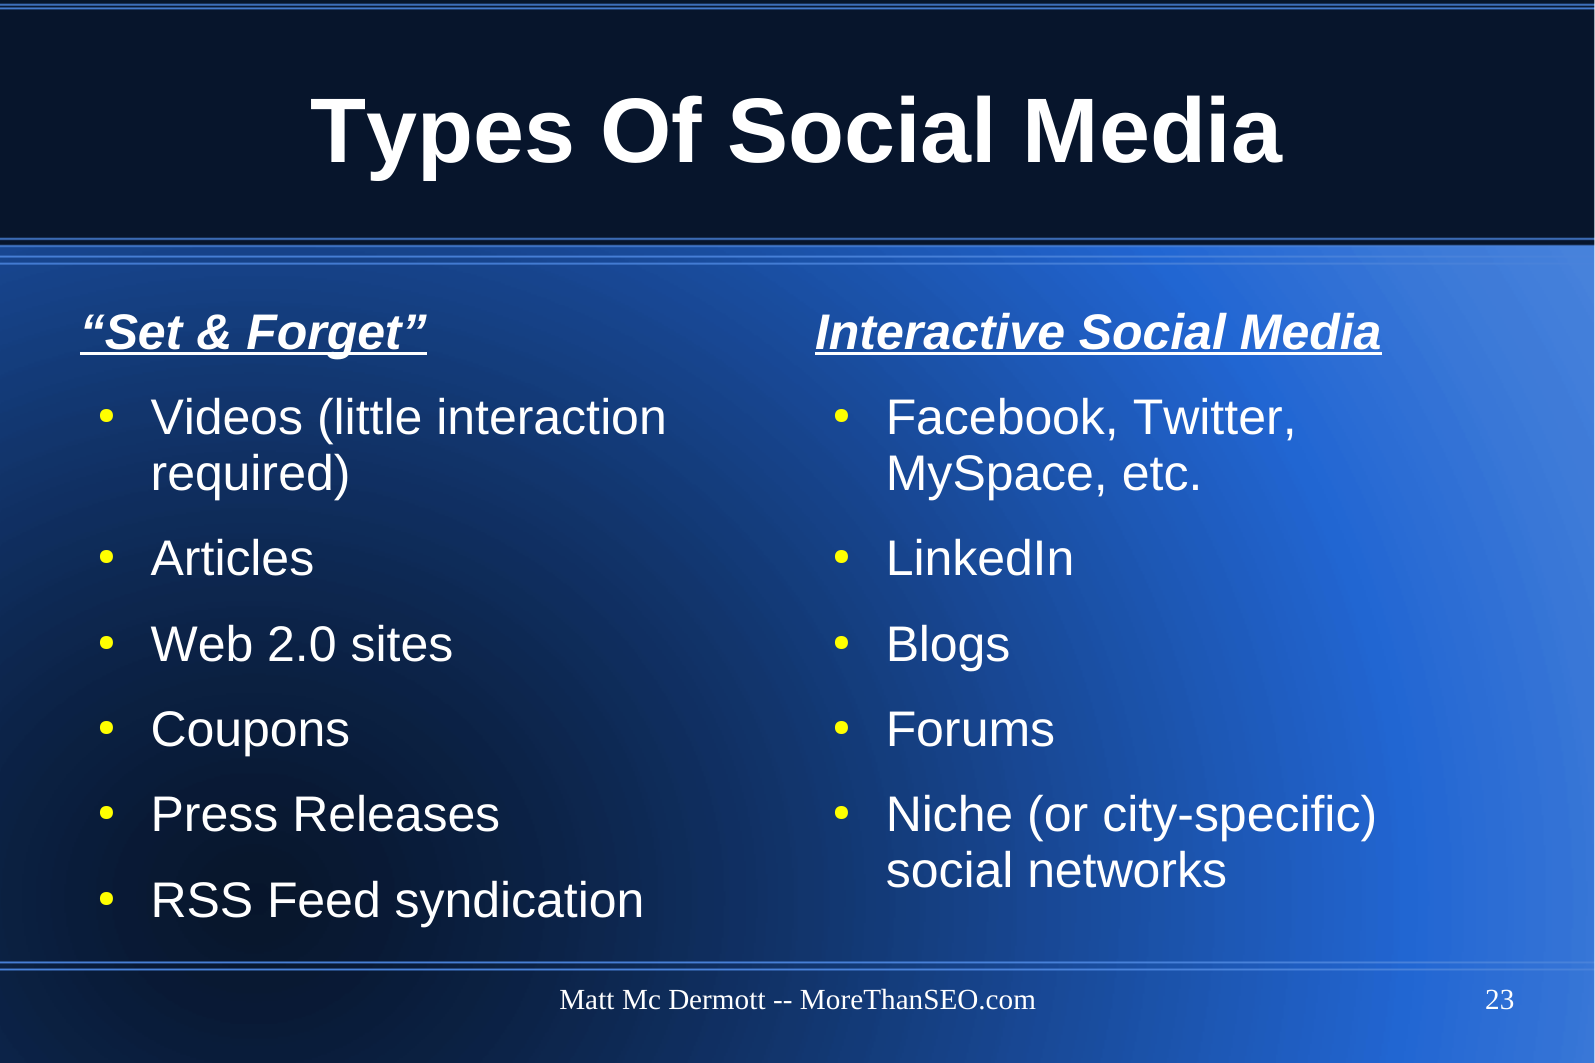

# Types Of Social Media
“Set & Forget”
Videos (little interaction required)
Articles
Web 2.0 sites
Coupons
Press Releases
RSS Feed syndication
Interactive Social Media
Facebook, Twitter, MySpace, etc.
LinkedIn
Blogs
Forums
Niche (or city-specific) social networks
Matt Mc Dermott -- MoreThanSEO.com
23